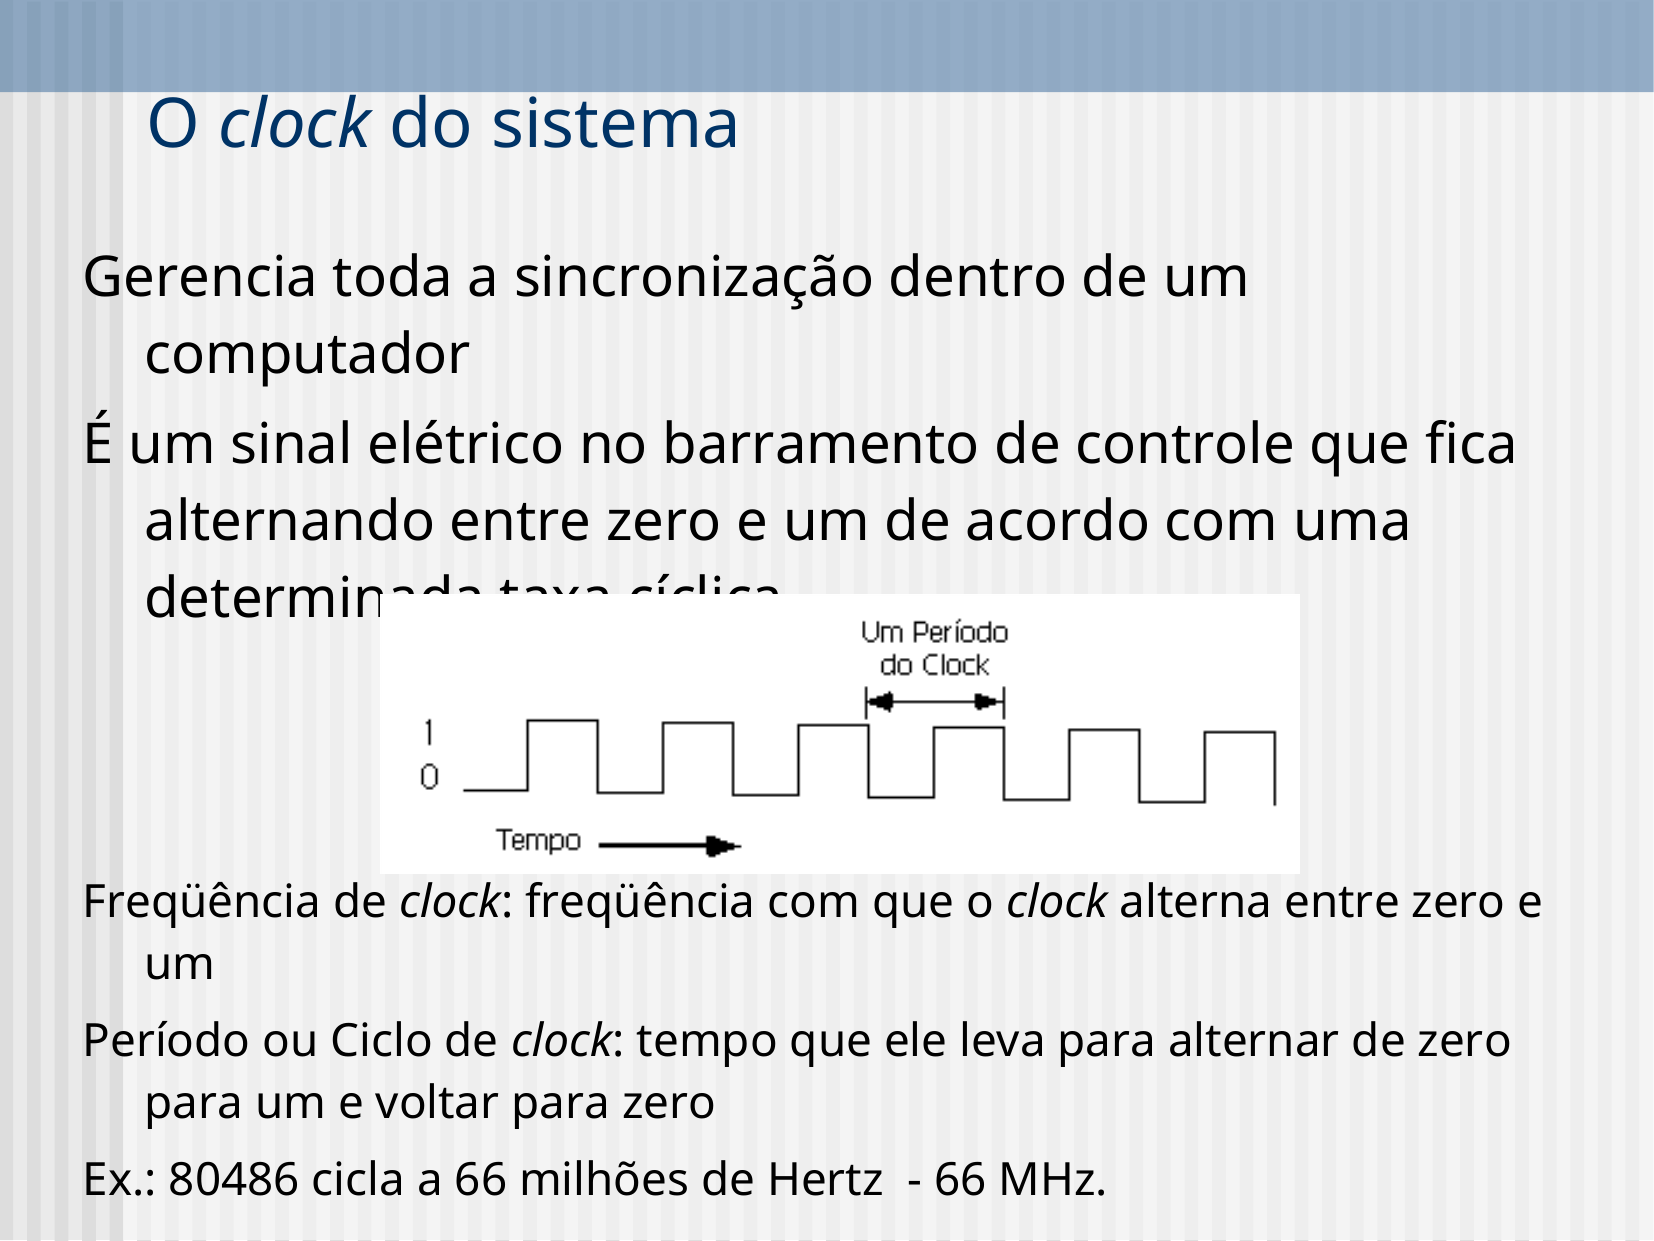

# O clock do sistema
Gerencia toda a sincronização dentro de um computador
É um sinal elétrico no barramento de controle que fica alternando entre zero e um de acordo com uma determinada taxa cíclica
Freqüência de clock: freqüência com que o clock alterna entre zero e um
Período ou Ciclo de clock: tempo que ele leva para alternar de zero para um e voltar para zero
Ex.: 80486 cicla a 66 milhões de Hertz - 66 MHz.